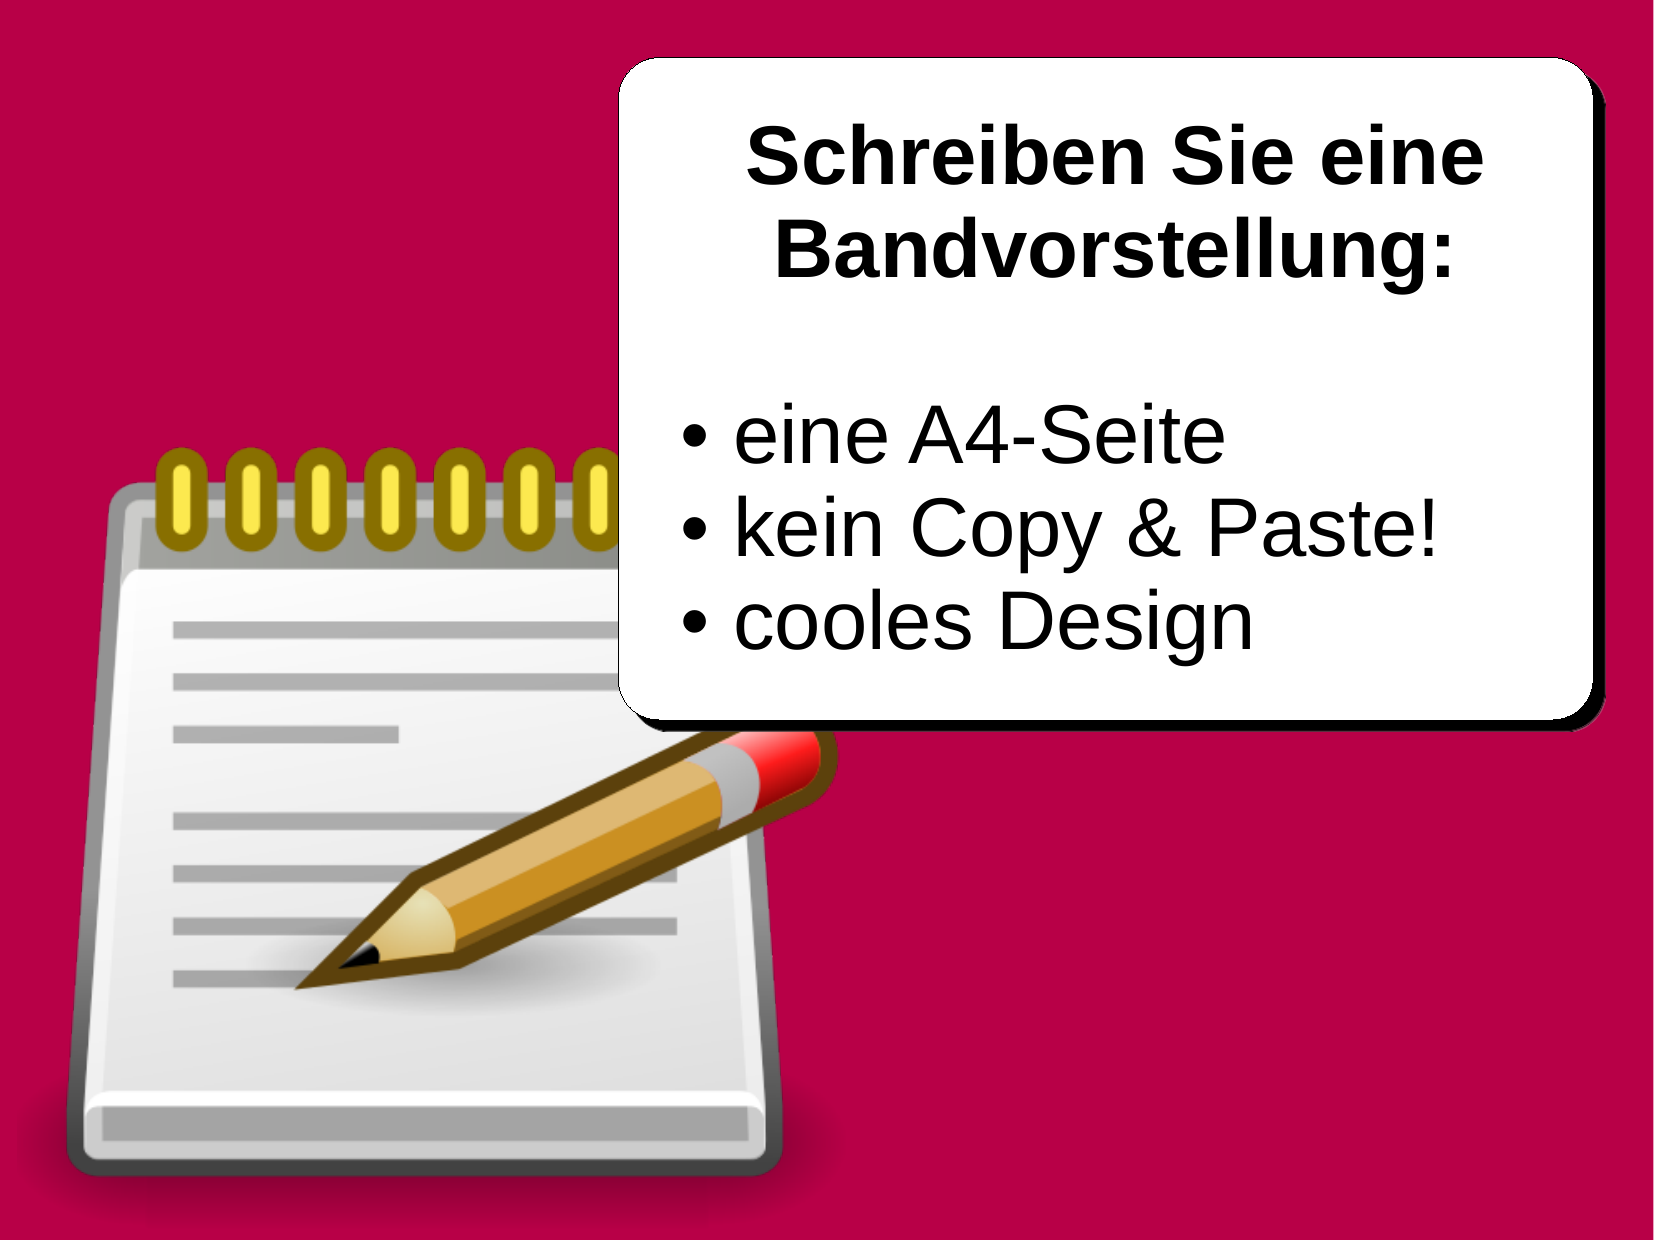

Schreiben Sie eine
Bandvorstellung:
• eine A4-Seite
• kein Copy & Paste!
• cooles Design